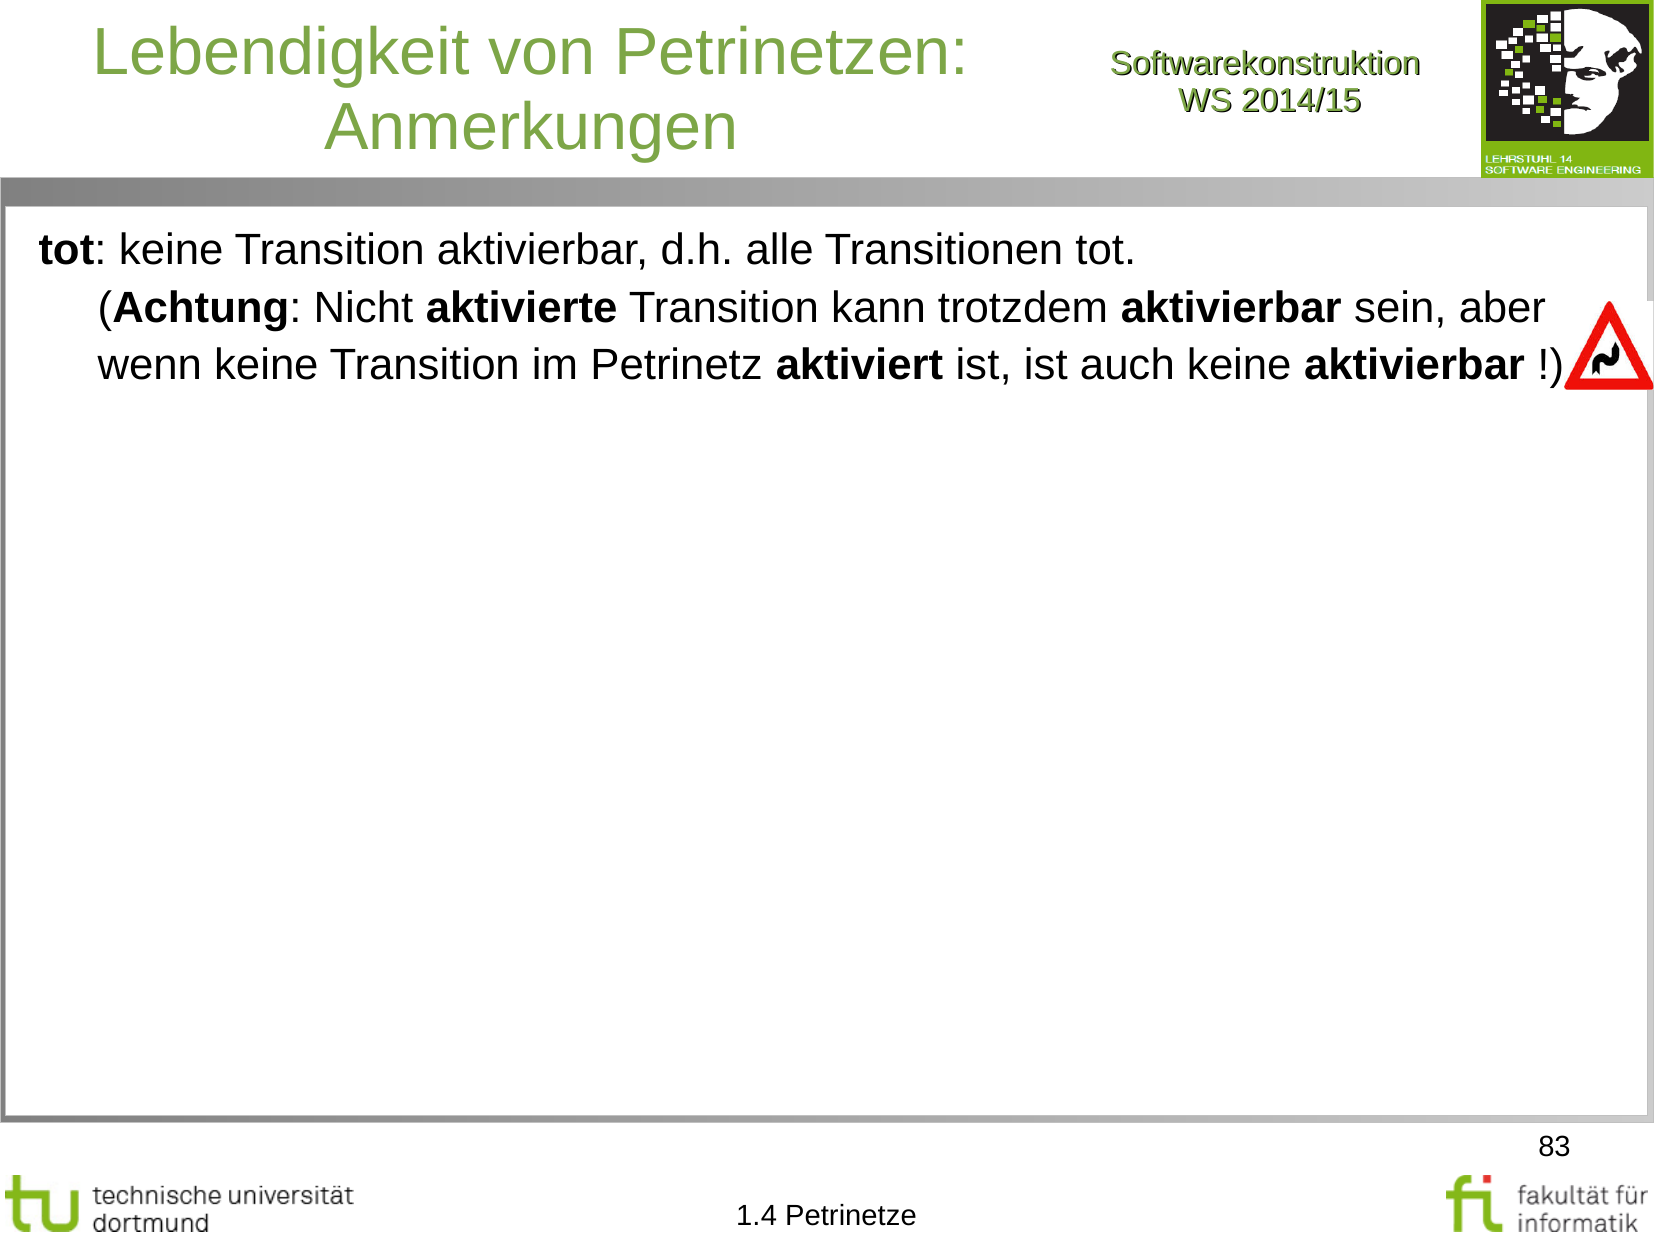

# Lebendigkeit von Petrinetzen: Anmerkungen
tot: keine Transition aktivierbar, d.h. alle Transitionen tot.
(Achtung: Nicht aktivierte Transition kann trotzdem aktivierbar sein, aber wenn keine Transition im Petrinetz aktiviert ist, ist auch keine aktivierbar !)
83
1.4 Petrinetze